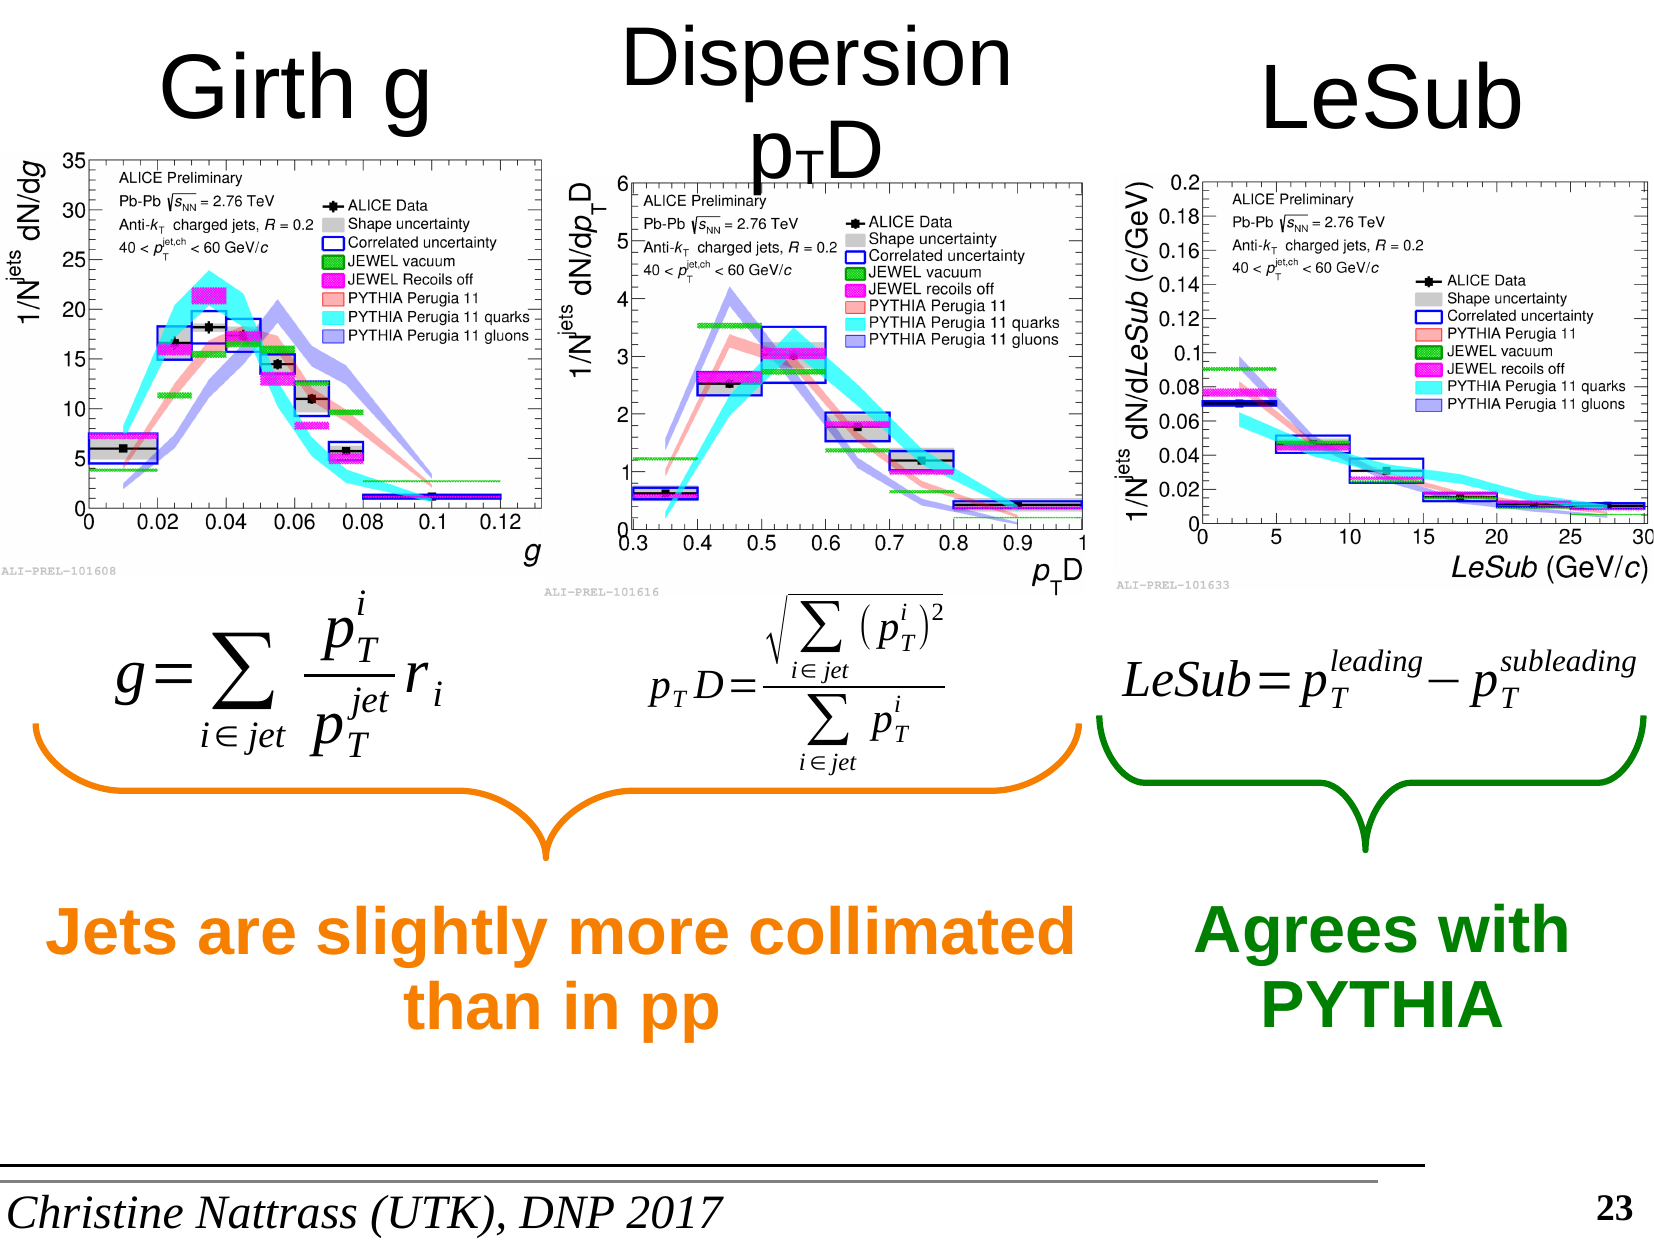

Dispersion pTD
# Girth g
LeSub
Agrees with PYTHIA
Jets are slightly more collimated than in pp